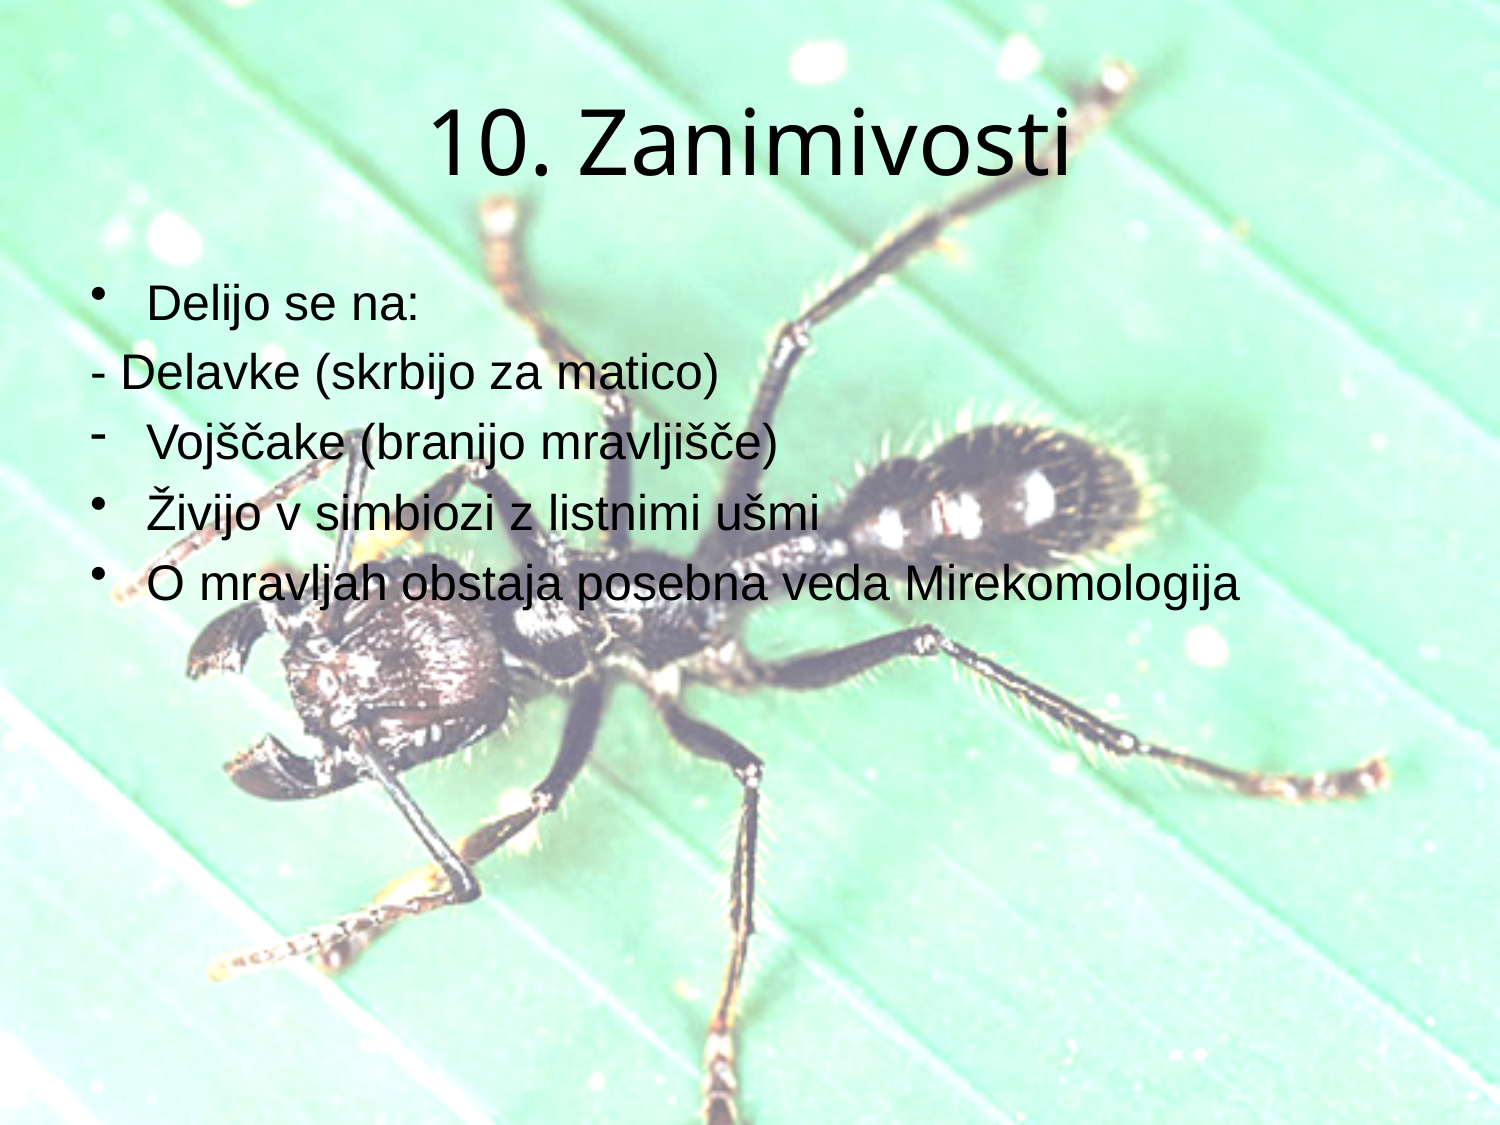

# 10. Zanimivosti
Delijo se na:
- Delavke (skrbijo za matico)
Vojščake (branijo mravljišče)
Živijo v simbiozi z listnimi ušmi
O mravljah obstaja posebna veda Mirekomologija